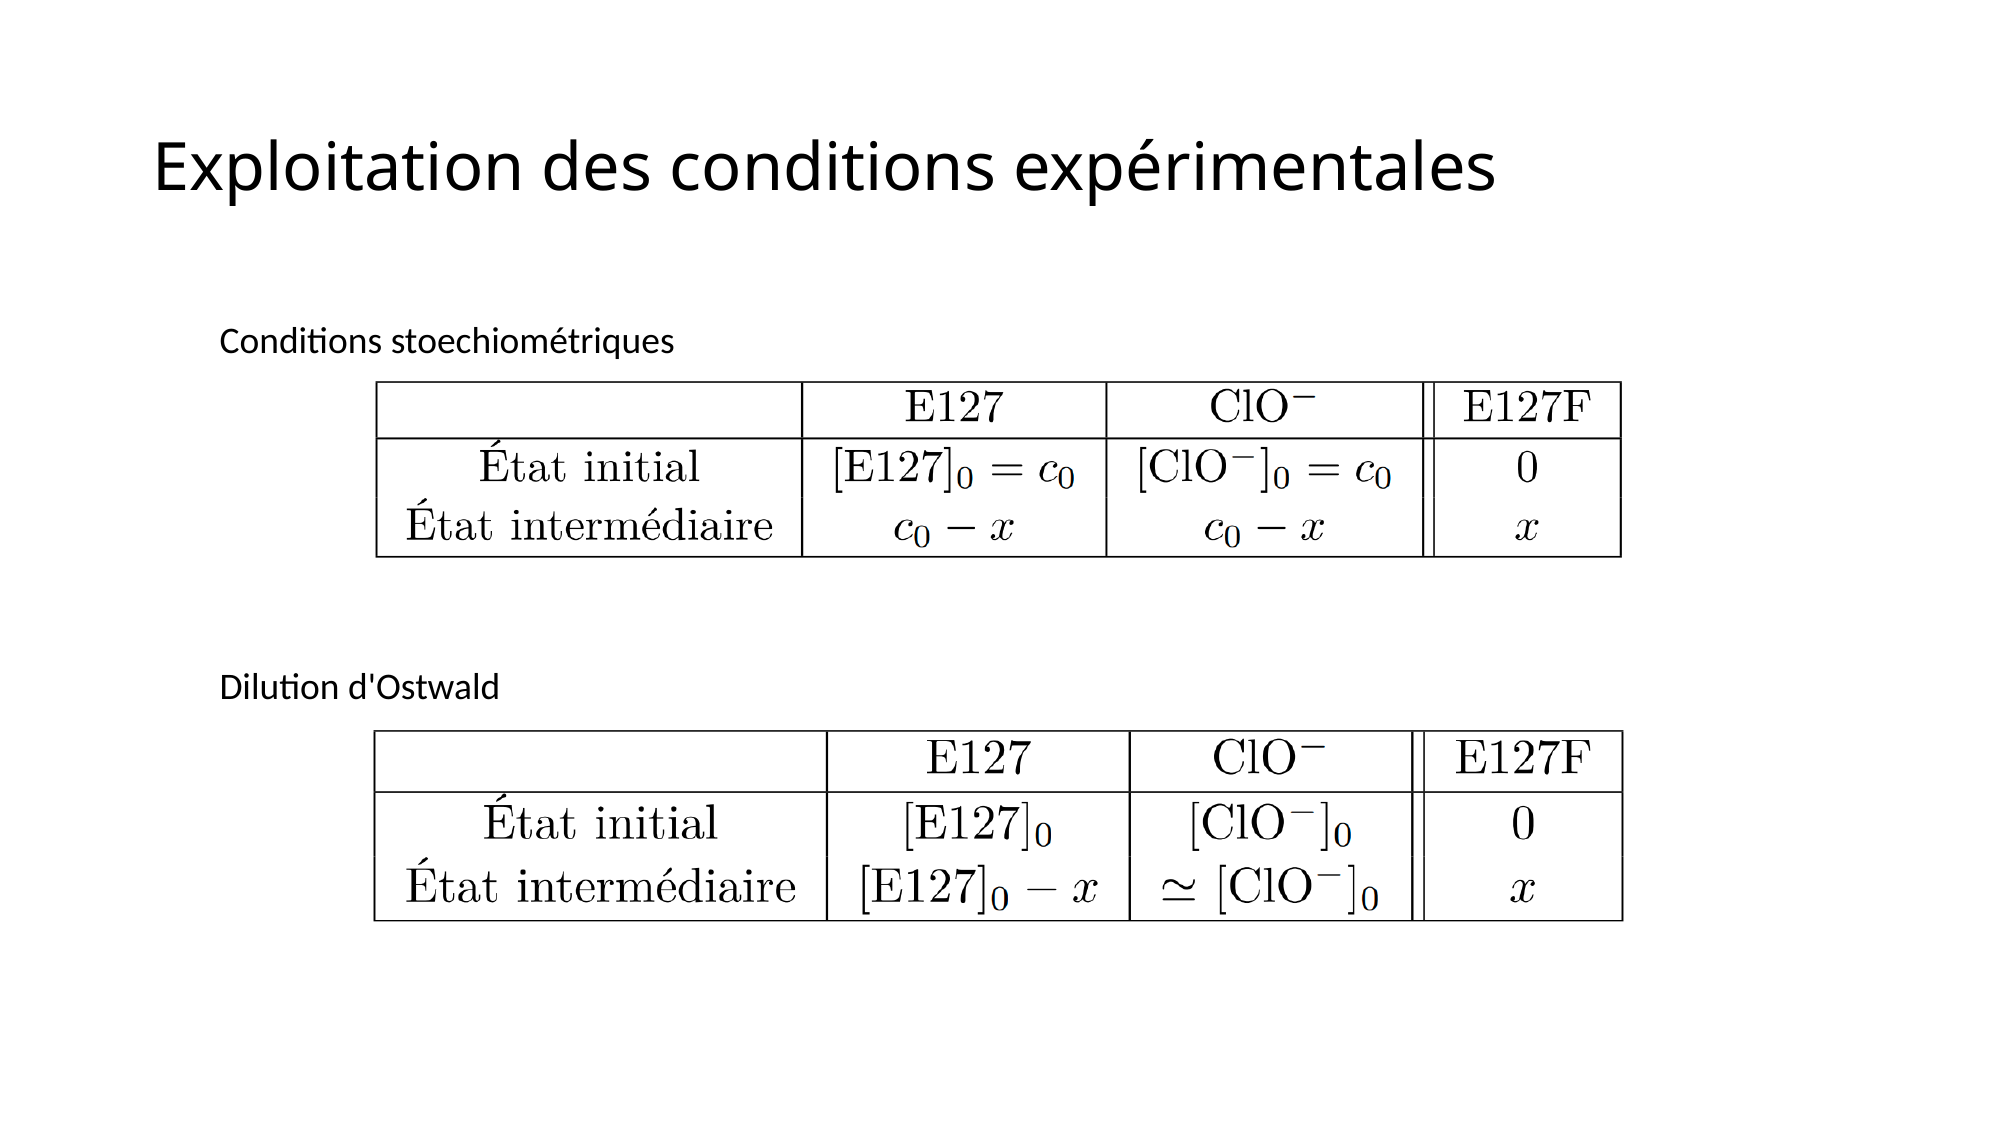

# Exploitation des conditions expérimentales
Conditions stoechiométriques
Dilution d'Ostwald